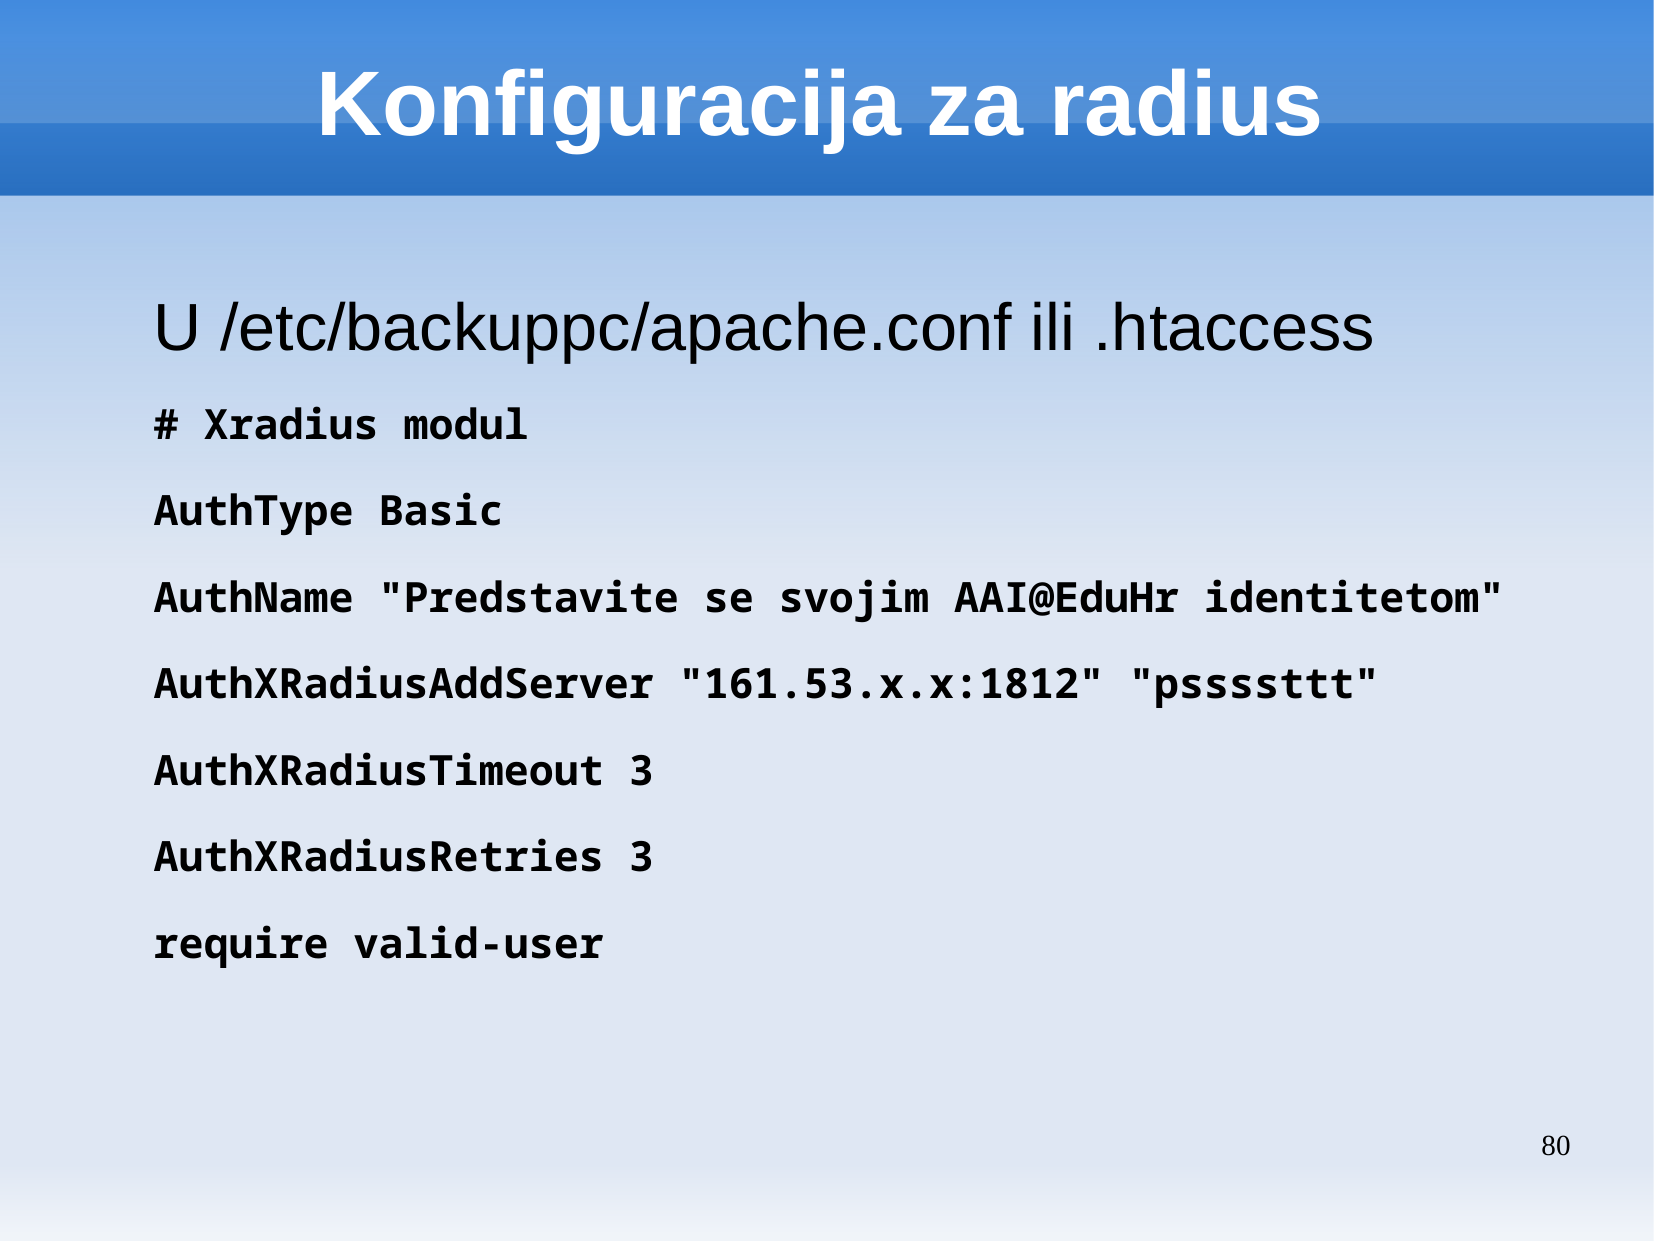

# Konfiguracija za radius
U /etc/backuppc/apache.conf ili .htaccess
# Xradius modul
AuthType Basic
AuthName "Predstavite se svojim AAI@EduHr identitetom"
AuthXRadiusAddServer "161.53.x.x:1812" "pssssttt"
AuthXRadiusTimeout 3
AuthXRadiusRetries 3
require valid-user
80